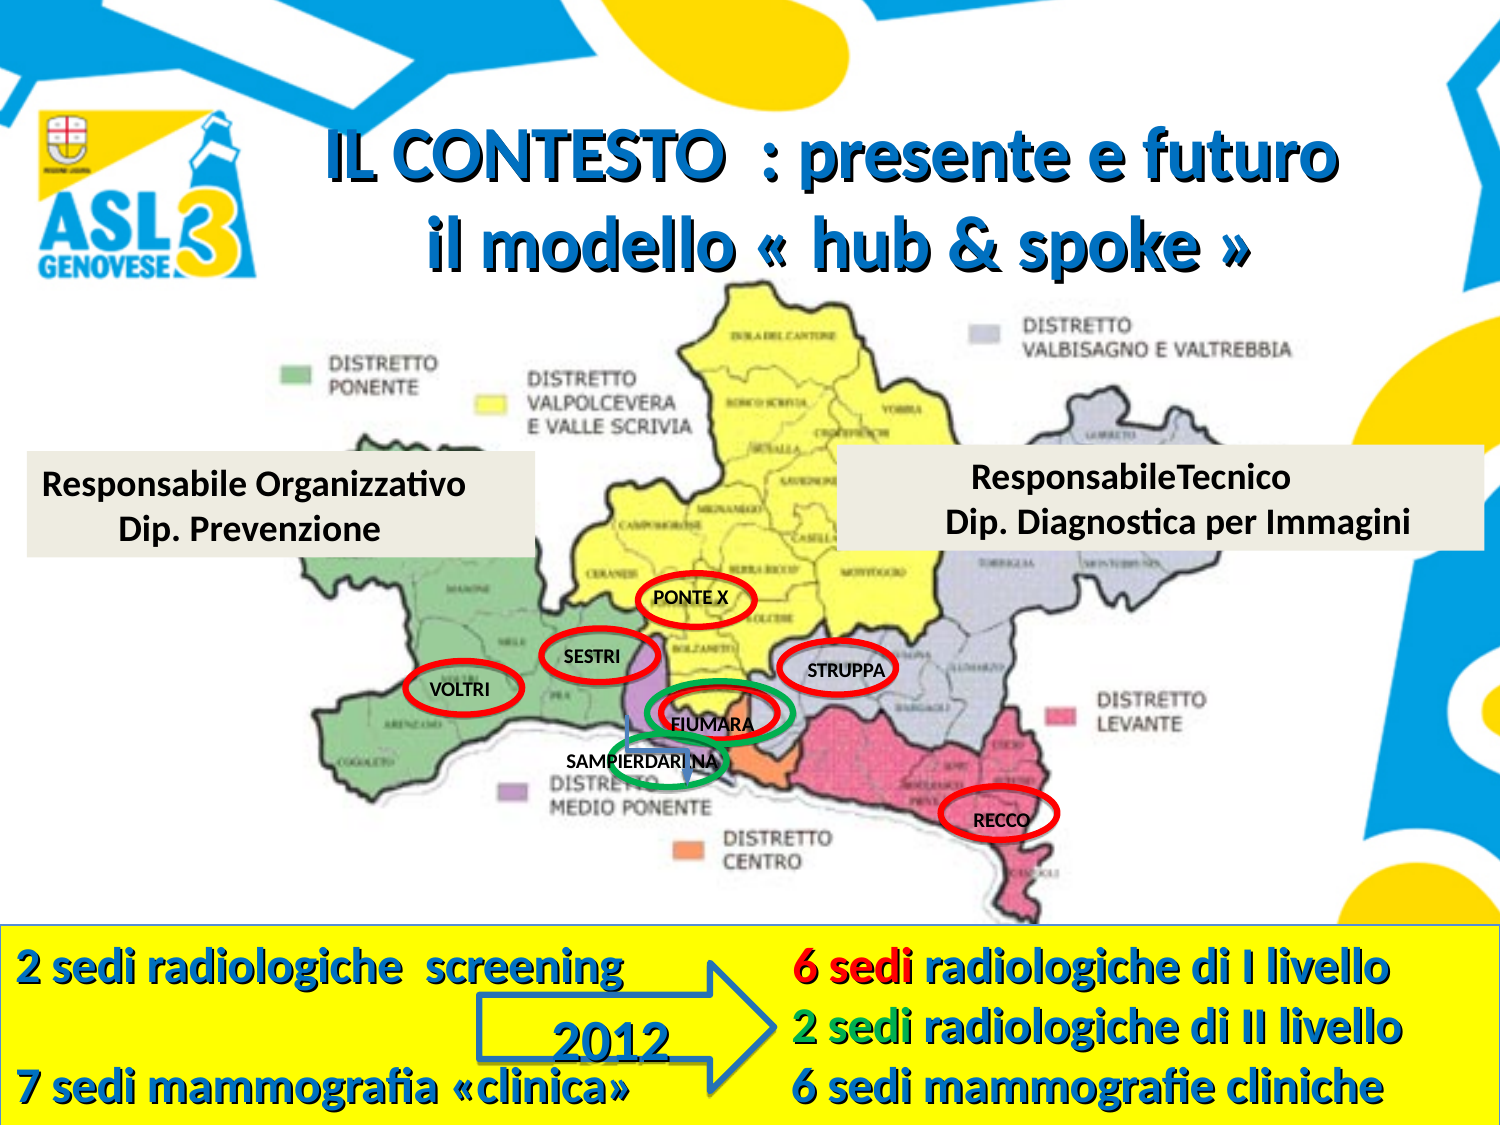

IL CONTESTO : presente e futuro
 il modello « hub & spoke »
 ResponsabileTecnico
 Dip. Diagnostica per Immagini
Responsabile Organizzativo
 Dip. Prevenzione
PONTE X
SESTRI
STRUPPA
VOLTRI
FIUMARA
SAMPIERDARENA
RECCO
2 sedi radiologiche screening 6 sedi radiologiche di I livello
 2 sedi radiologiche di II livello
7 sedi mammografia «clinica» 6 sedi mammografie cliniche vere
2012